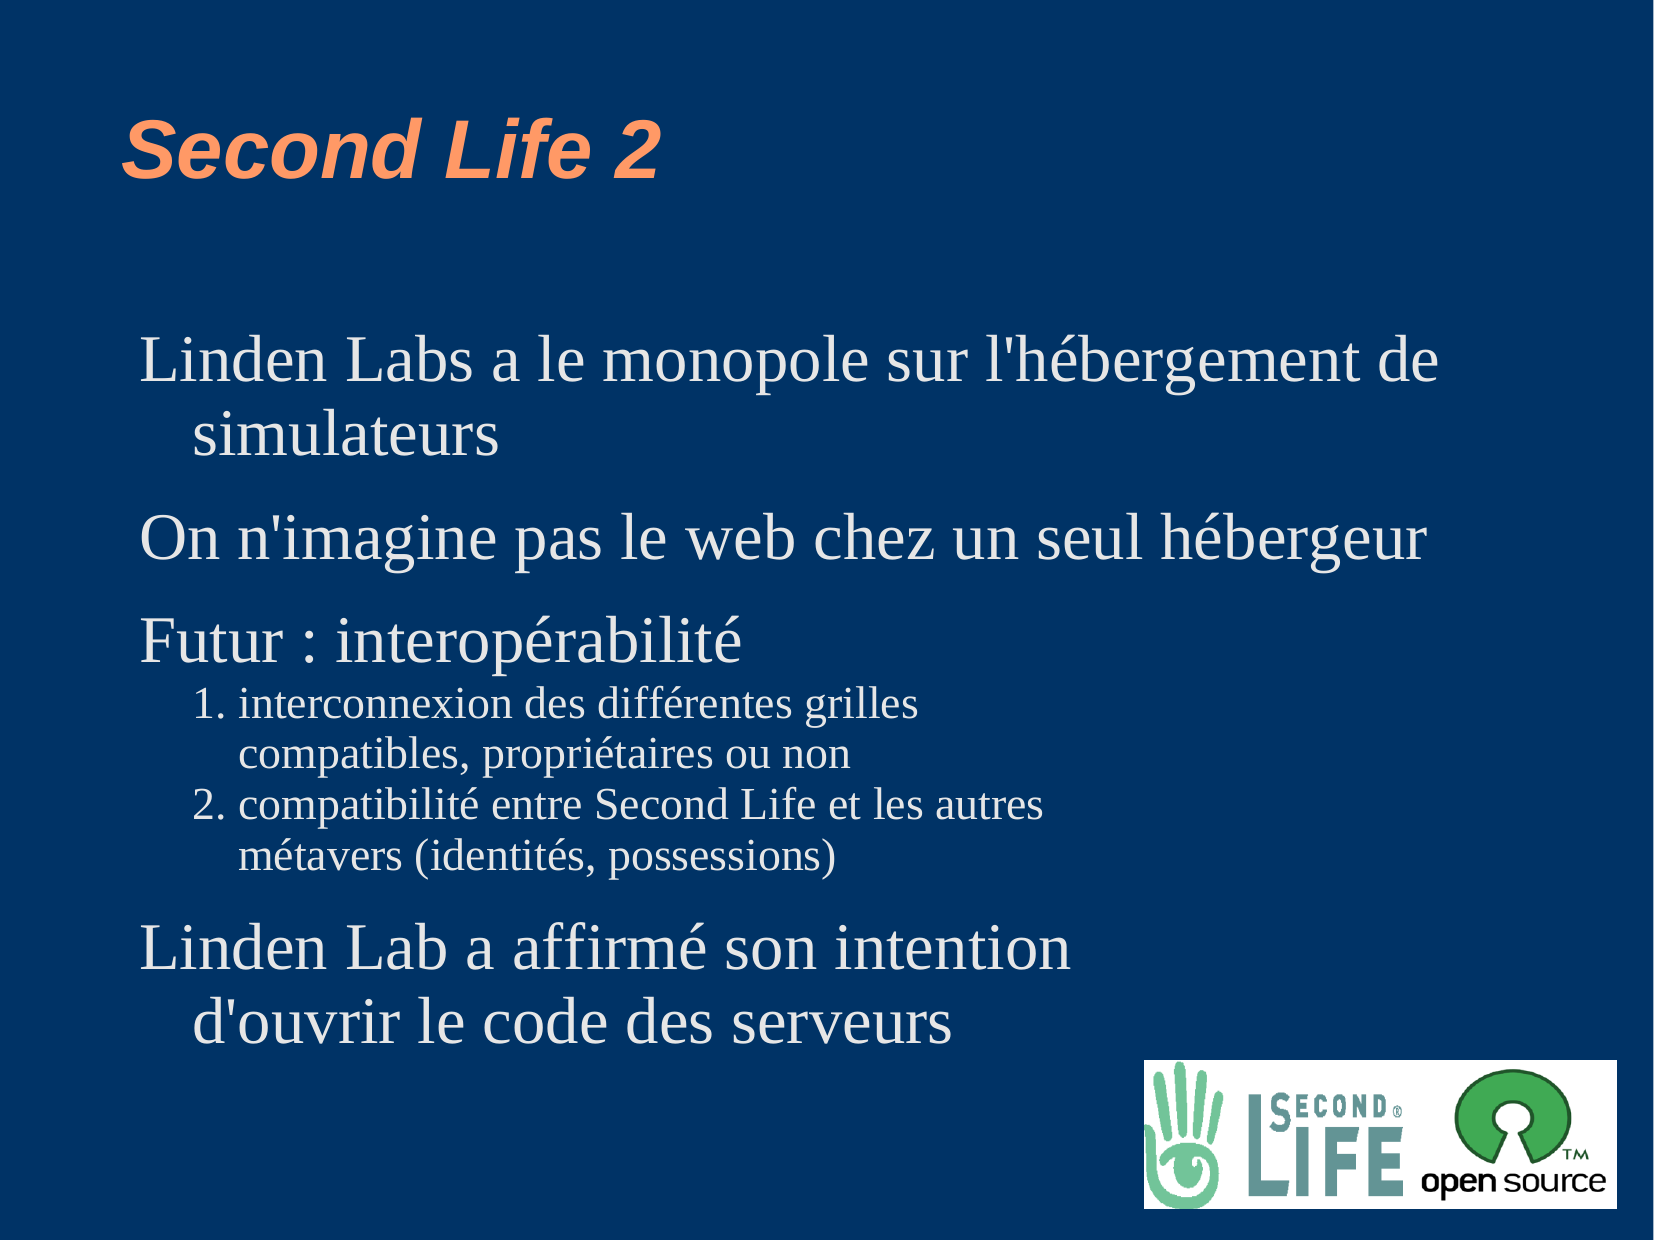

# Second Life 2
Linden Labs a le monopole sur l'hébergement de simulateurs
On n'imagine pas le web chez un seul hébergeur
Futur : interopérabilité
1. interconnexion des différentes grilles
 compatibles, propriétaires ou non
2. compatibilité entre Second Life et les autres
 métavers (identités, possessions)
Linden Lab a affirmé son intention
d'ouvrir le code des serveurs